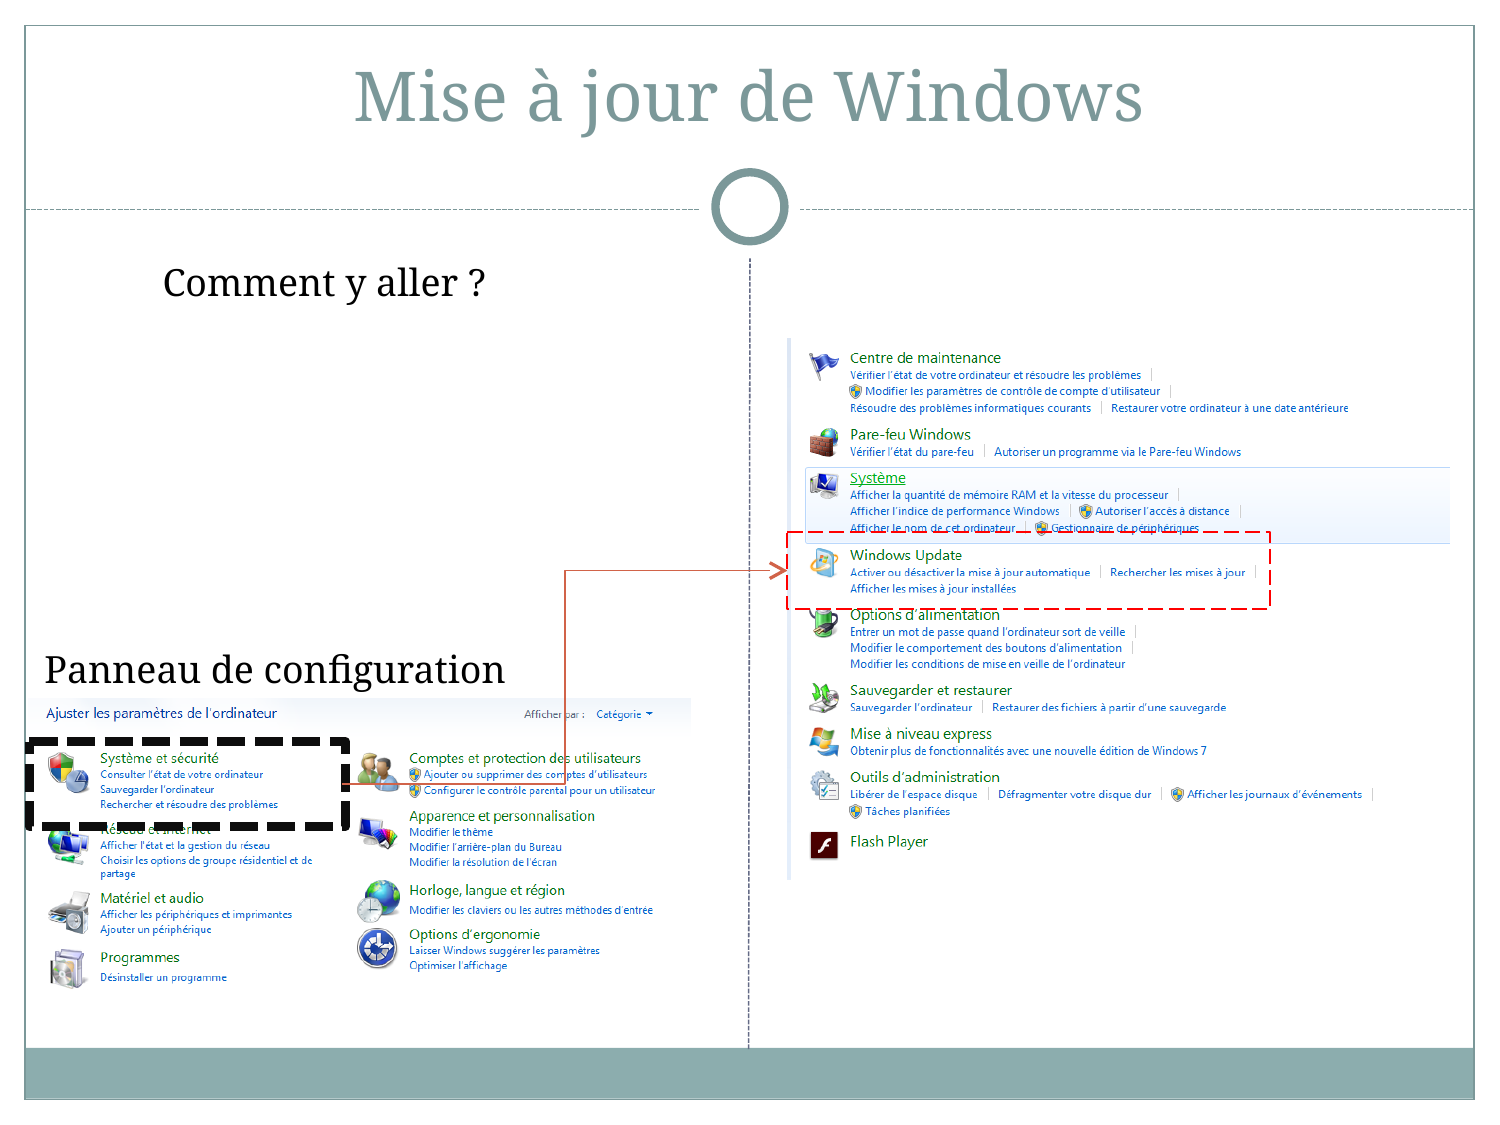

# Mise à jour de Windows
Comment y aller ?
Panneau de configuration